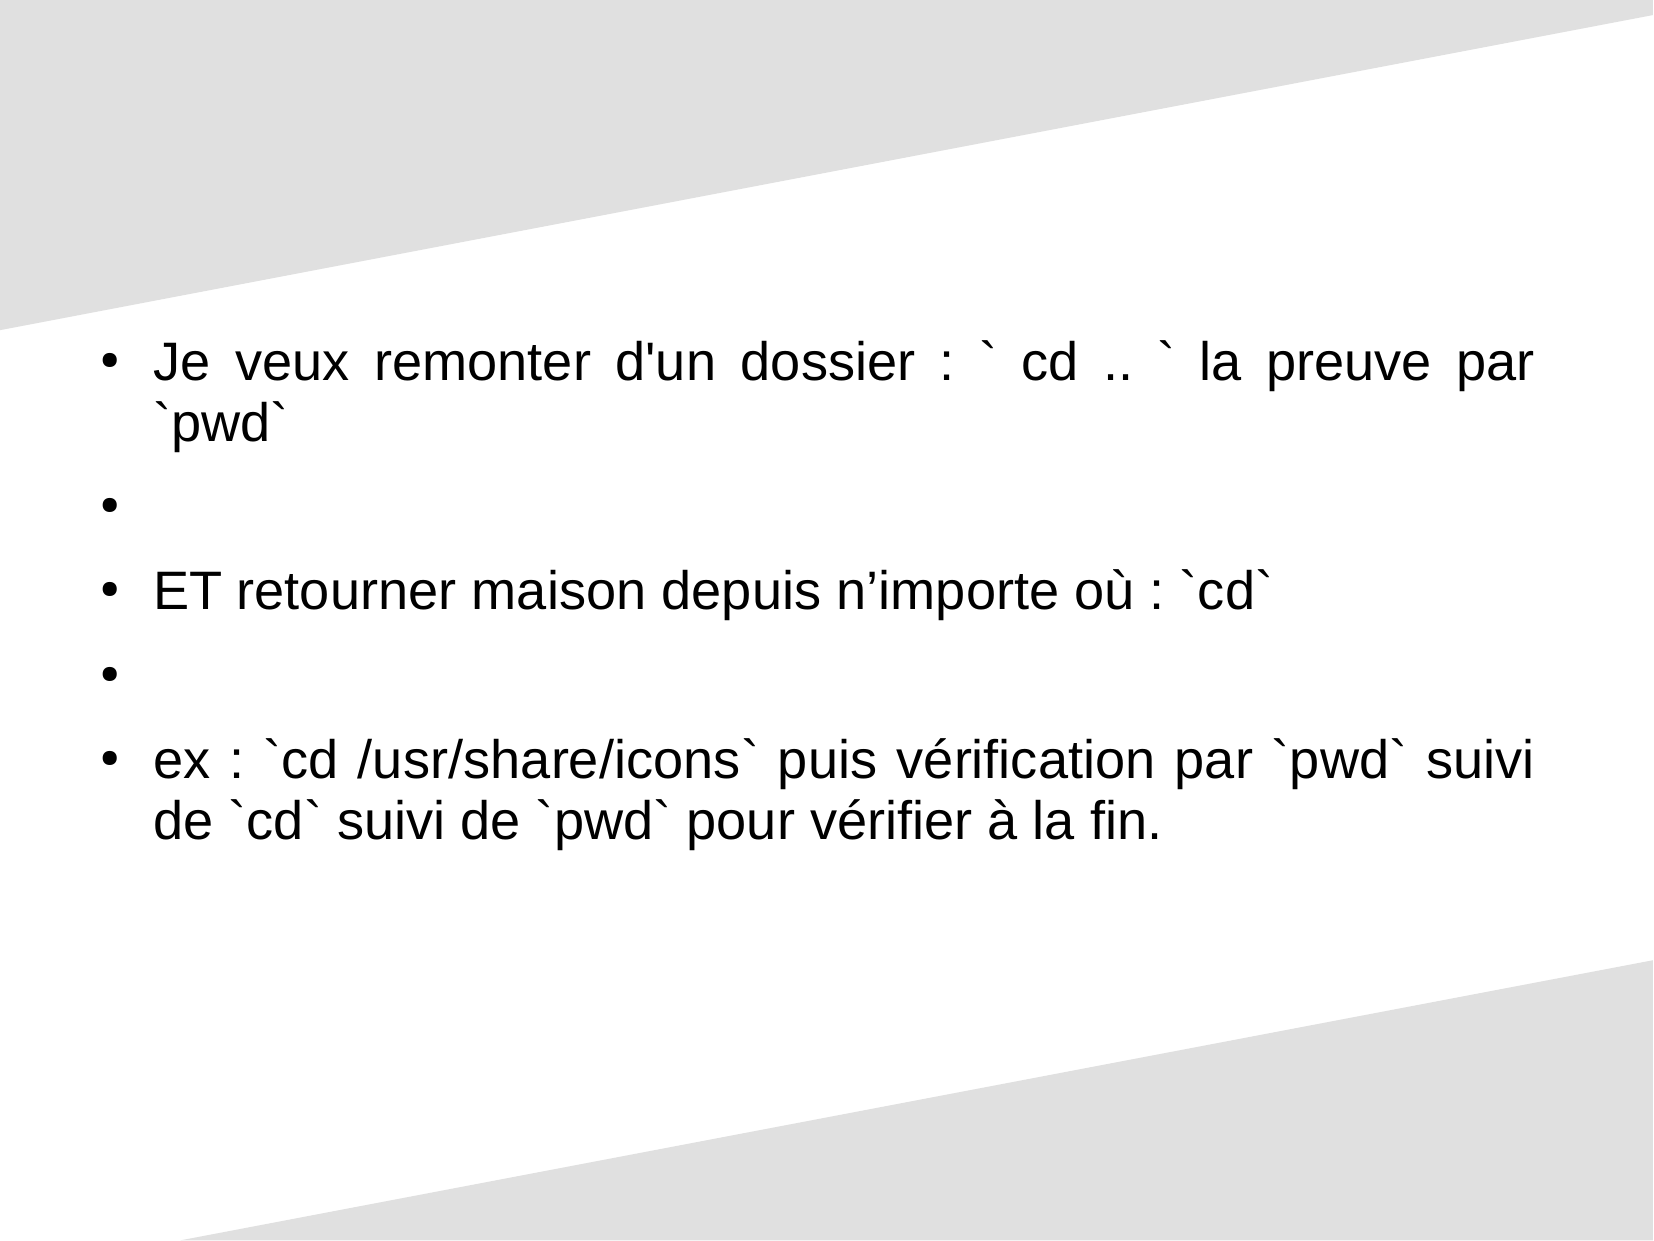

#
Je veux remonter d'un dossier : ` cd .. ` la preuve par `pwd`
ET retourner maison depuis n’importe où : `cd`
ex : `cd /usr/share/icons` puis vérification par `pwd` suivi de `cd` suivi de `pwd` pour vérifier à la fin.